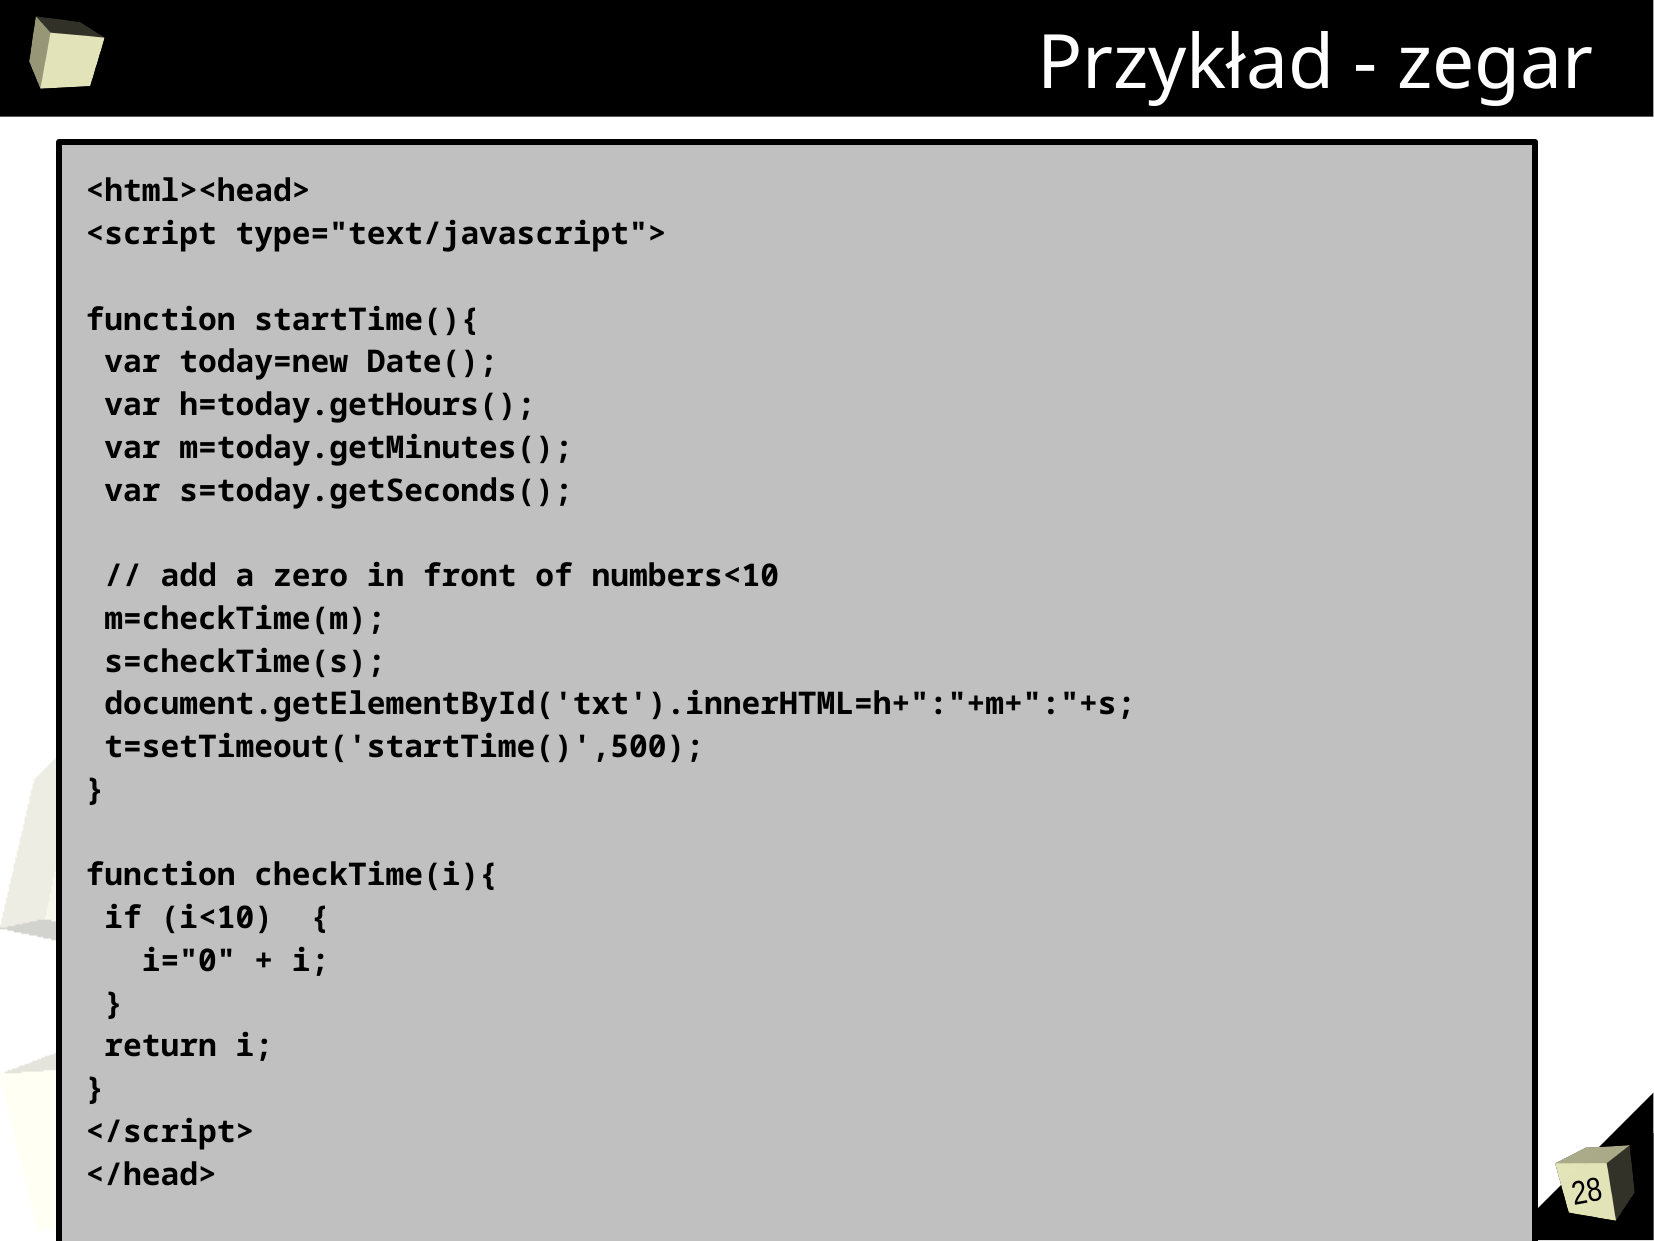

# Przykład - zegar
<html><head>
<script type="text/javascript">
function startTime(){
 var today=new Date();
 var h=today.getHours();
 var m=today.getMinutes();
 var s=today.getSeconds();
 // add a zero in front of numbers<10
 m=checkTime(m);
 s=checkTime(s);
 document.getElementById('txt').innerHTML=h+":"+m+":"+s;
 t=setTimeout('startTime()',500);
}
function checkTime(i){
 if (i<10) {
 i="0" + i;
 }
 return i;
}
</script>
</head>
<body onload="startTime()">
<div id="txt"></div>
</body>
</html>